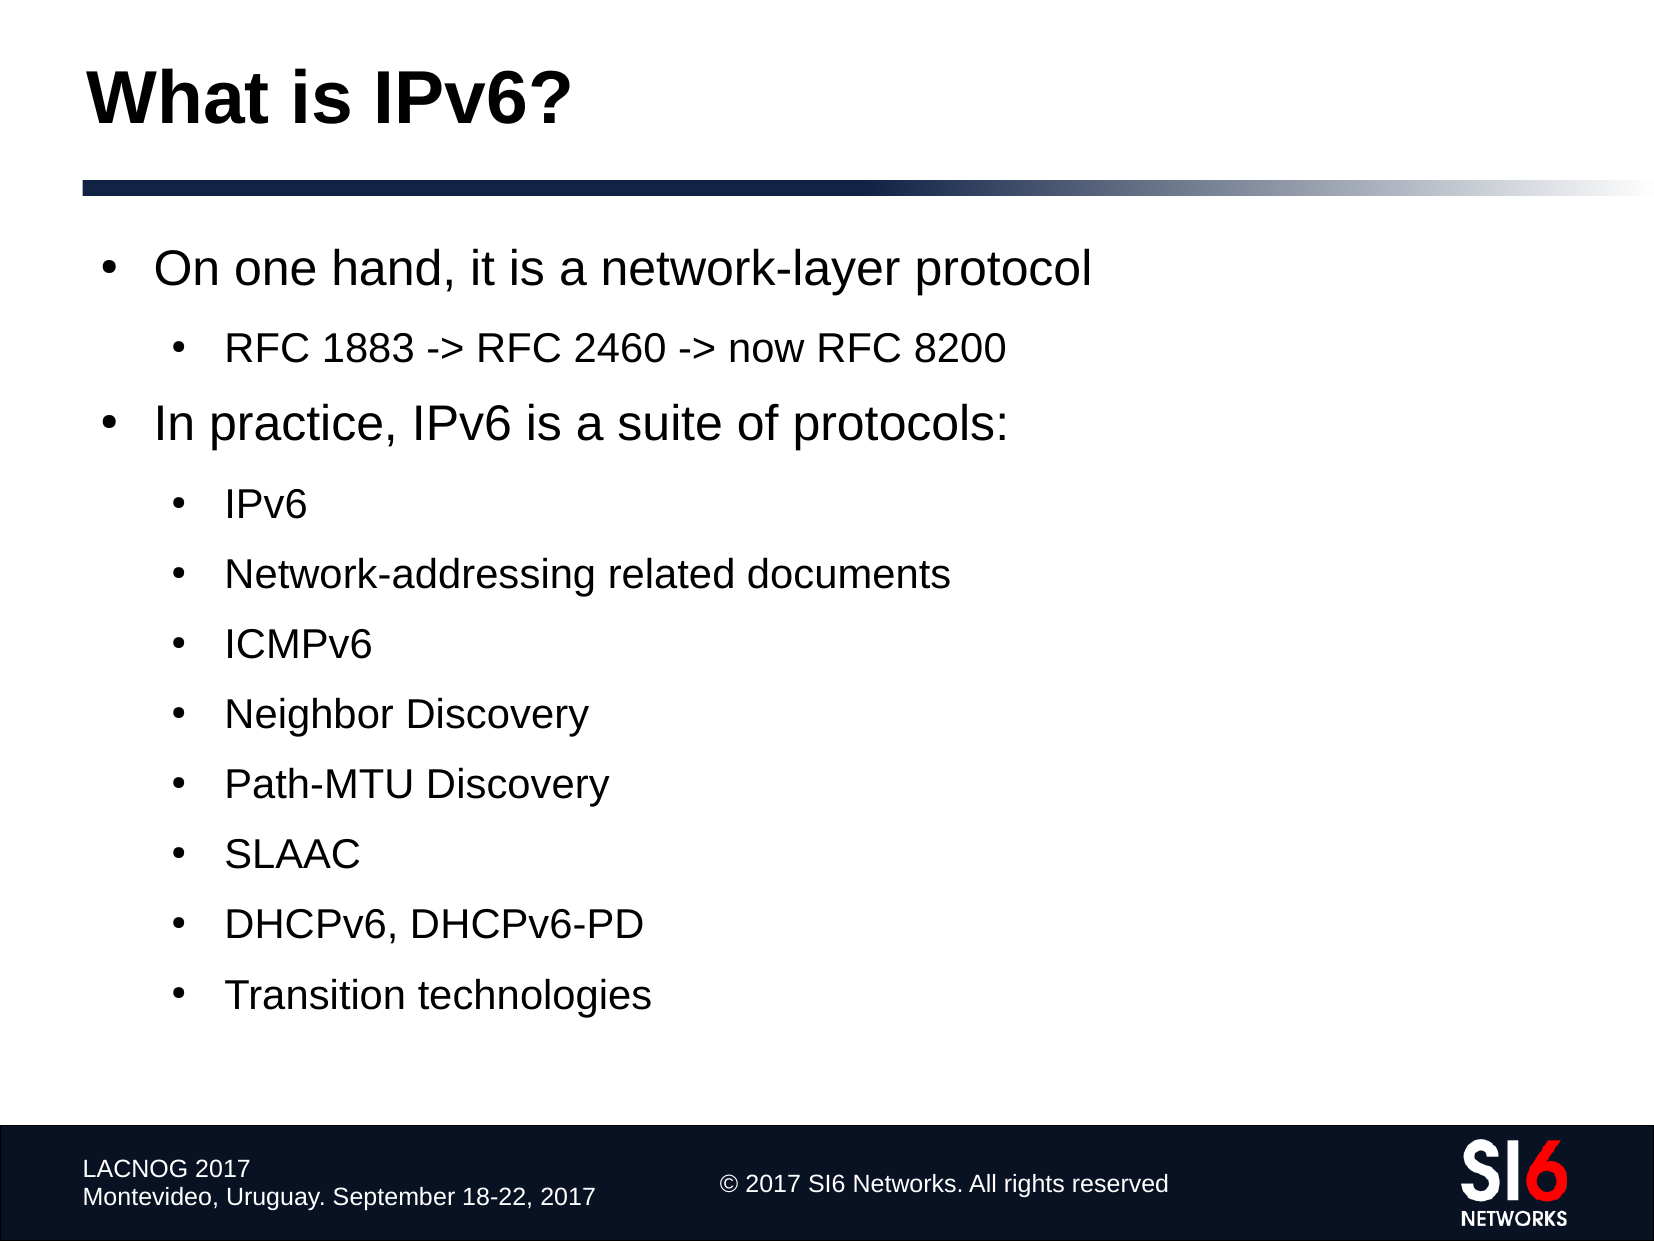

# What is IPv6?
On one hand, it is a network-layer protocol
RFC 1883 -> RFC 2460 -> now RFC 8200
In practice, IPv6 is a suite of protocols:
IPv6
Network-addressing related documents
ICMPv6
Neighbor Discovery
Path-MTU Discovery
SLAAC
DHCPv6, DHCPv6-PD
Transition technologies